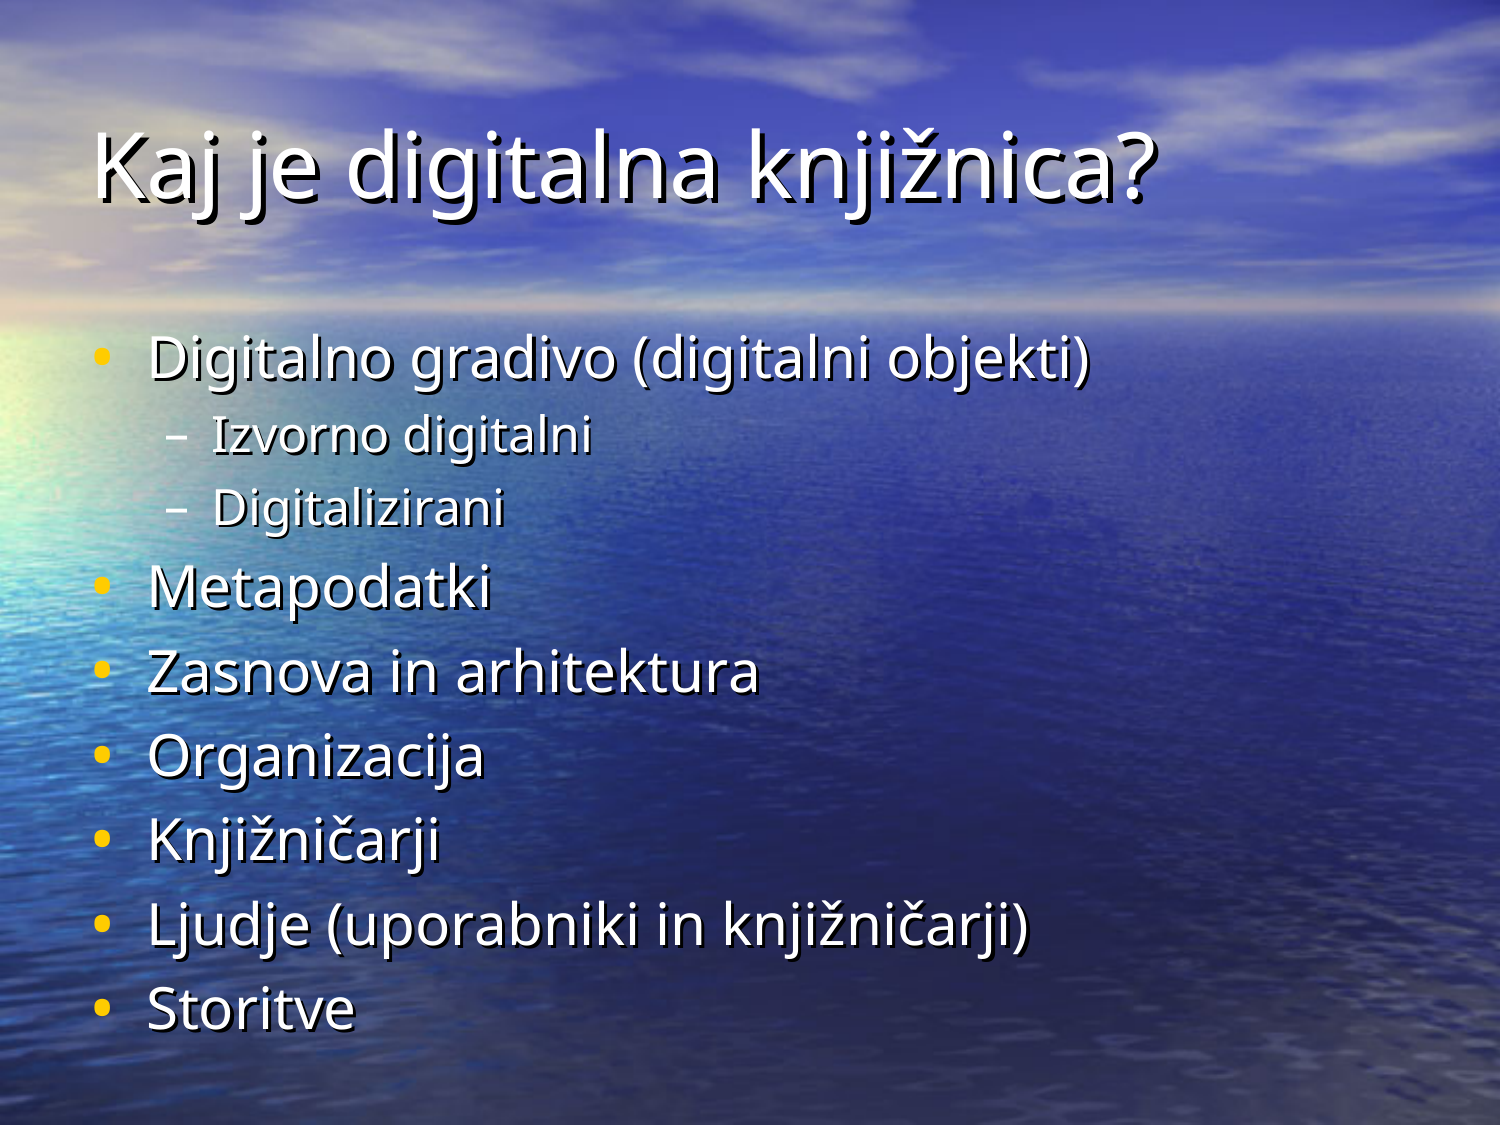

# Kaj je digitalna knjižnica?
Digitalno gradivo (digitalni objekti)
Izvorno digitalni
Digitalizirani
Metapodatki
Zasnova in arhitektura
Organizacija
Knjižničarji
Ljudje (uporabniki in knjižničarji)
Storitve